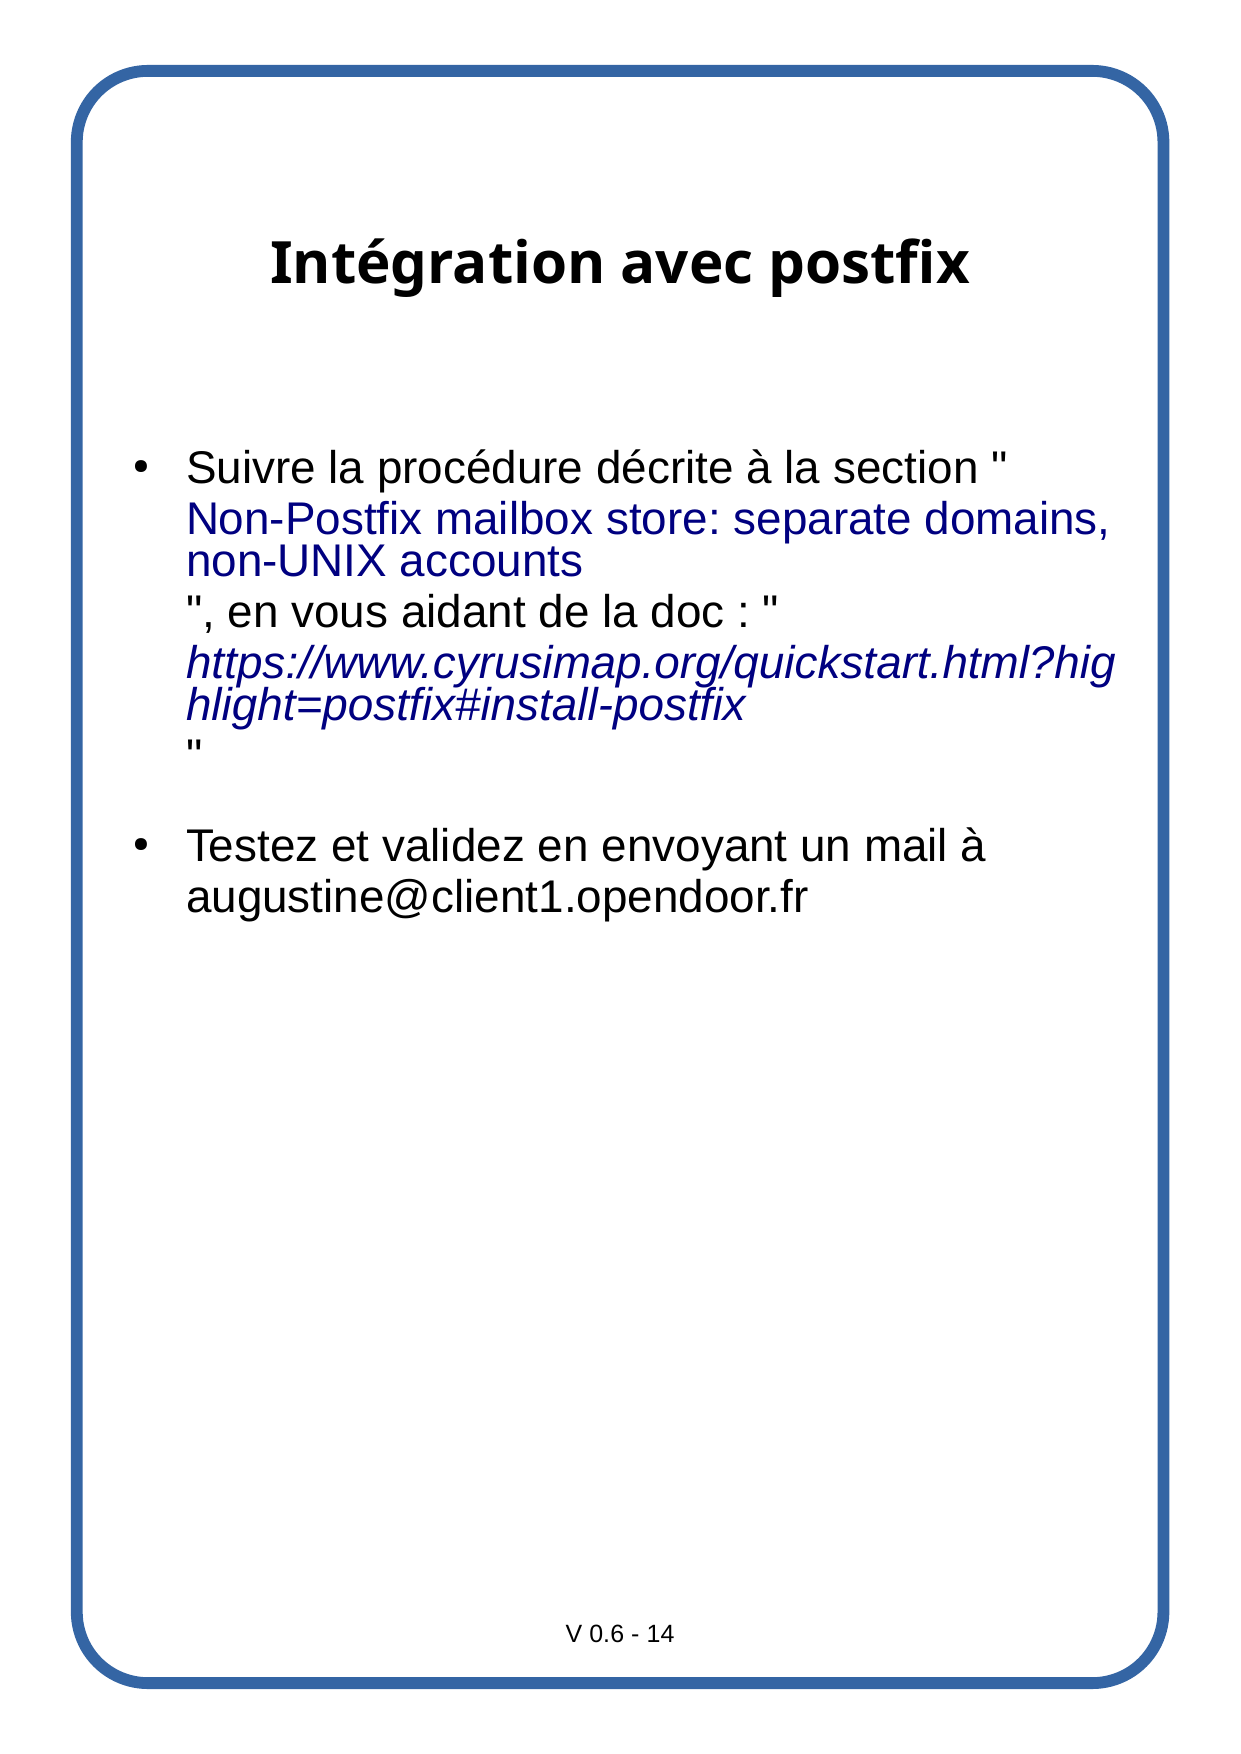

# Intégration avec postfix
Suivre la procédure décrite à la section "Non-Postfix mailbox store: separate domains, non-UNIX accounts", en vous aidant de la doc : "https://www.cyrusimap.org/quickstart.html?highlight=postfix#install-postfix"
Testez et validez en envoyant un mail à augustine@client1.opendoor.fr